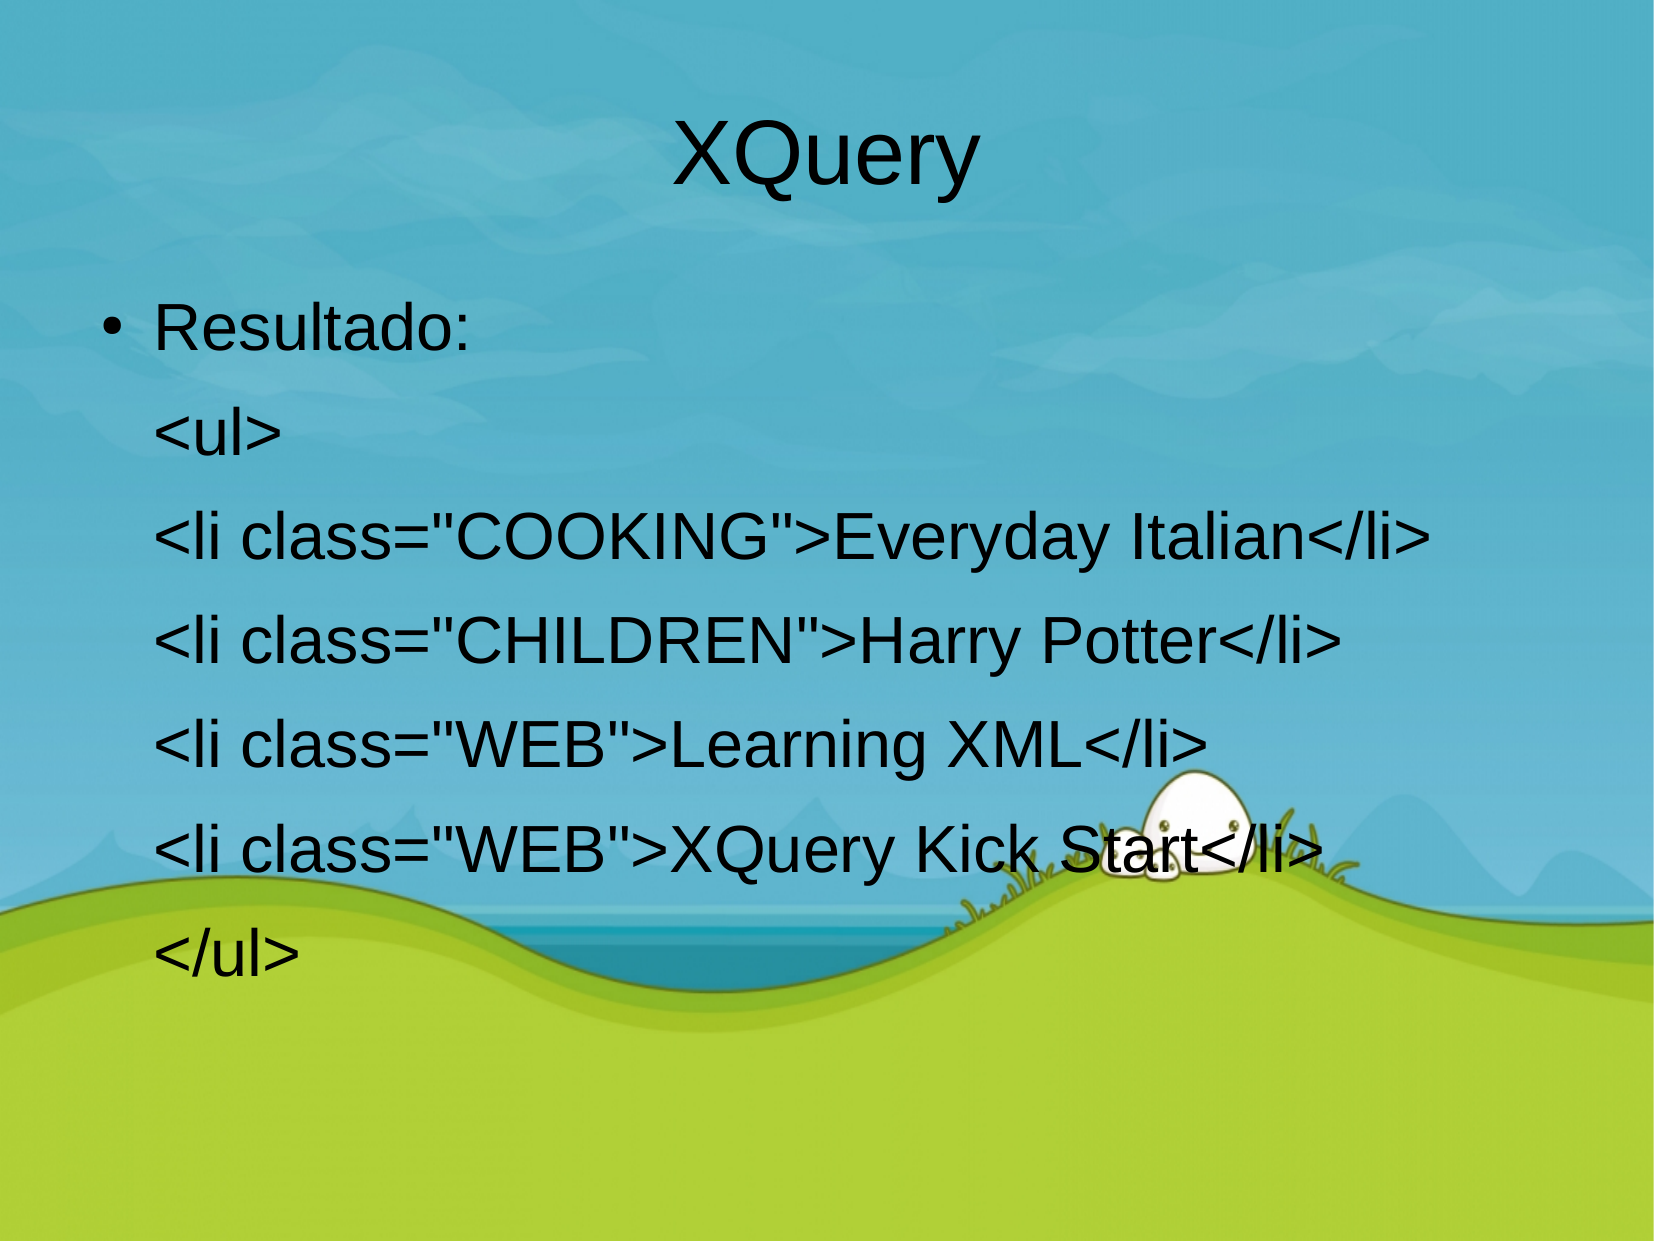

# XQuery
Resultado:
<ul>
<li class="COOKING">Everyday Italian</li>
<li class="CHILDREN">Harry Potter</li>
<li class="WEB">Learning XML</li>
<li class="WEB">XQuery Kick Start</li>
</ul>